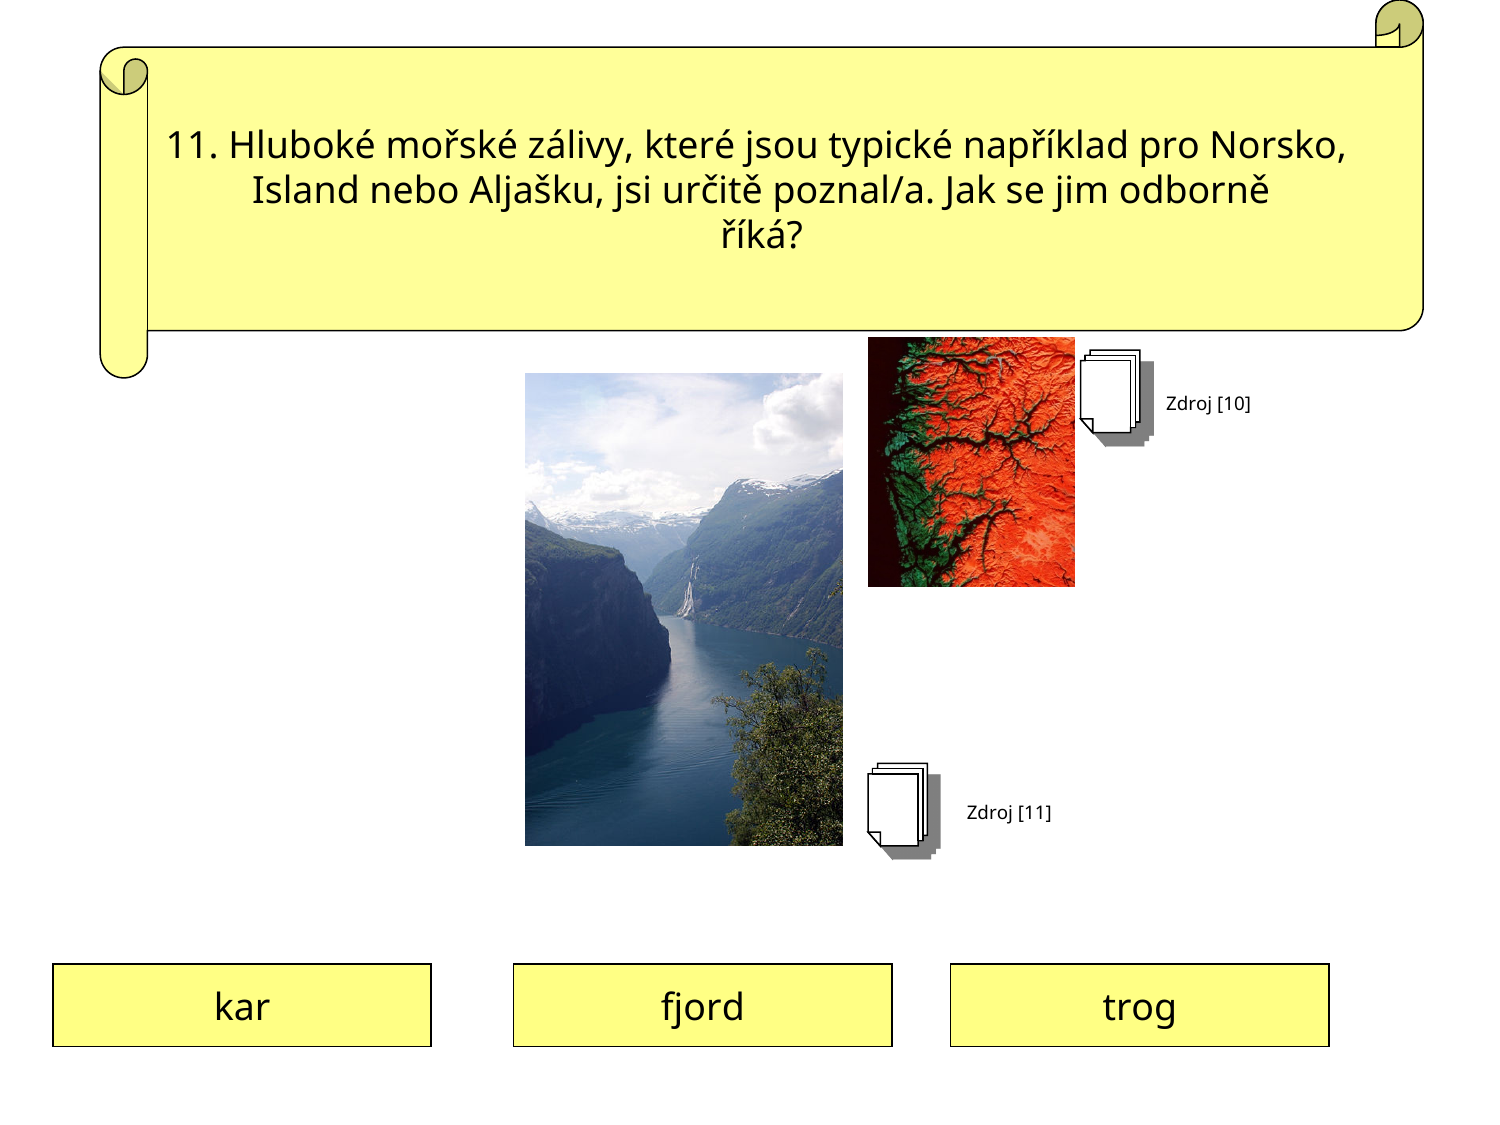

11. Hluboké mořské zálivy, které jsou typické například pro Norsko,
Island nebo Aljašku, jsi určitě poznal/a. Jak se jim odborně
říká?
Zdroj [10]
Zdroj [11]
kar
fjord
trog